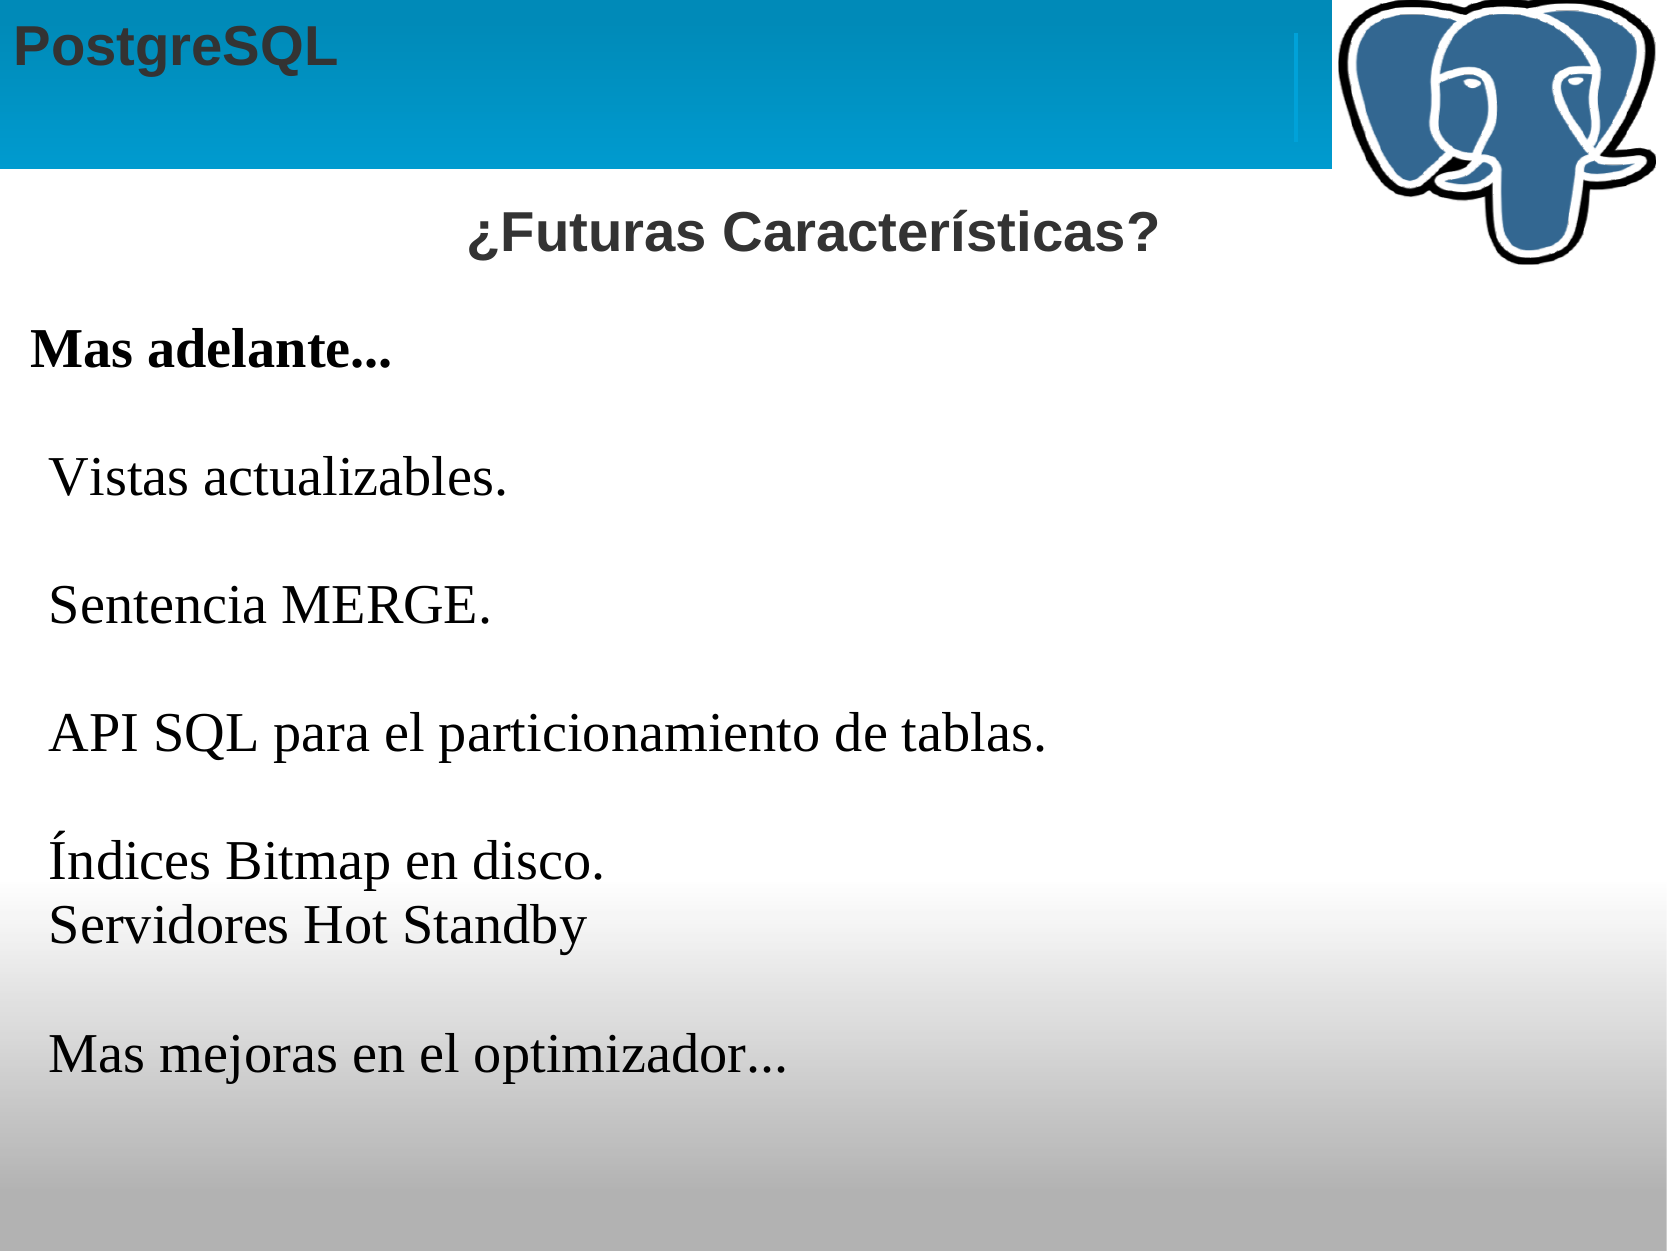

PostgreSQL
¿Futuras Características?
Mas adelante...
Vistas actualizables.
Sentencia MERGE.
API SQL para el particionamiento de tablas.
Índices Bitmap en disco.
Servidores Hot Standby
Mas mejoras en el optimizador...